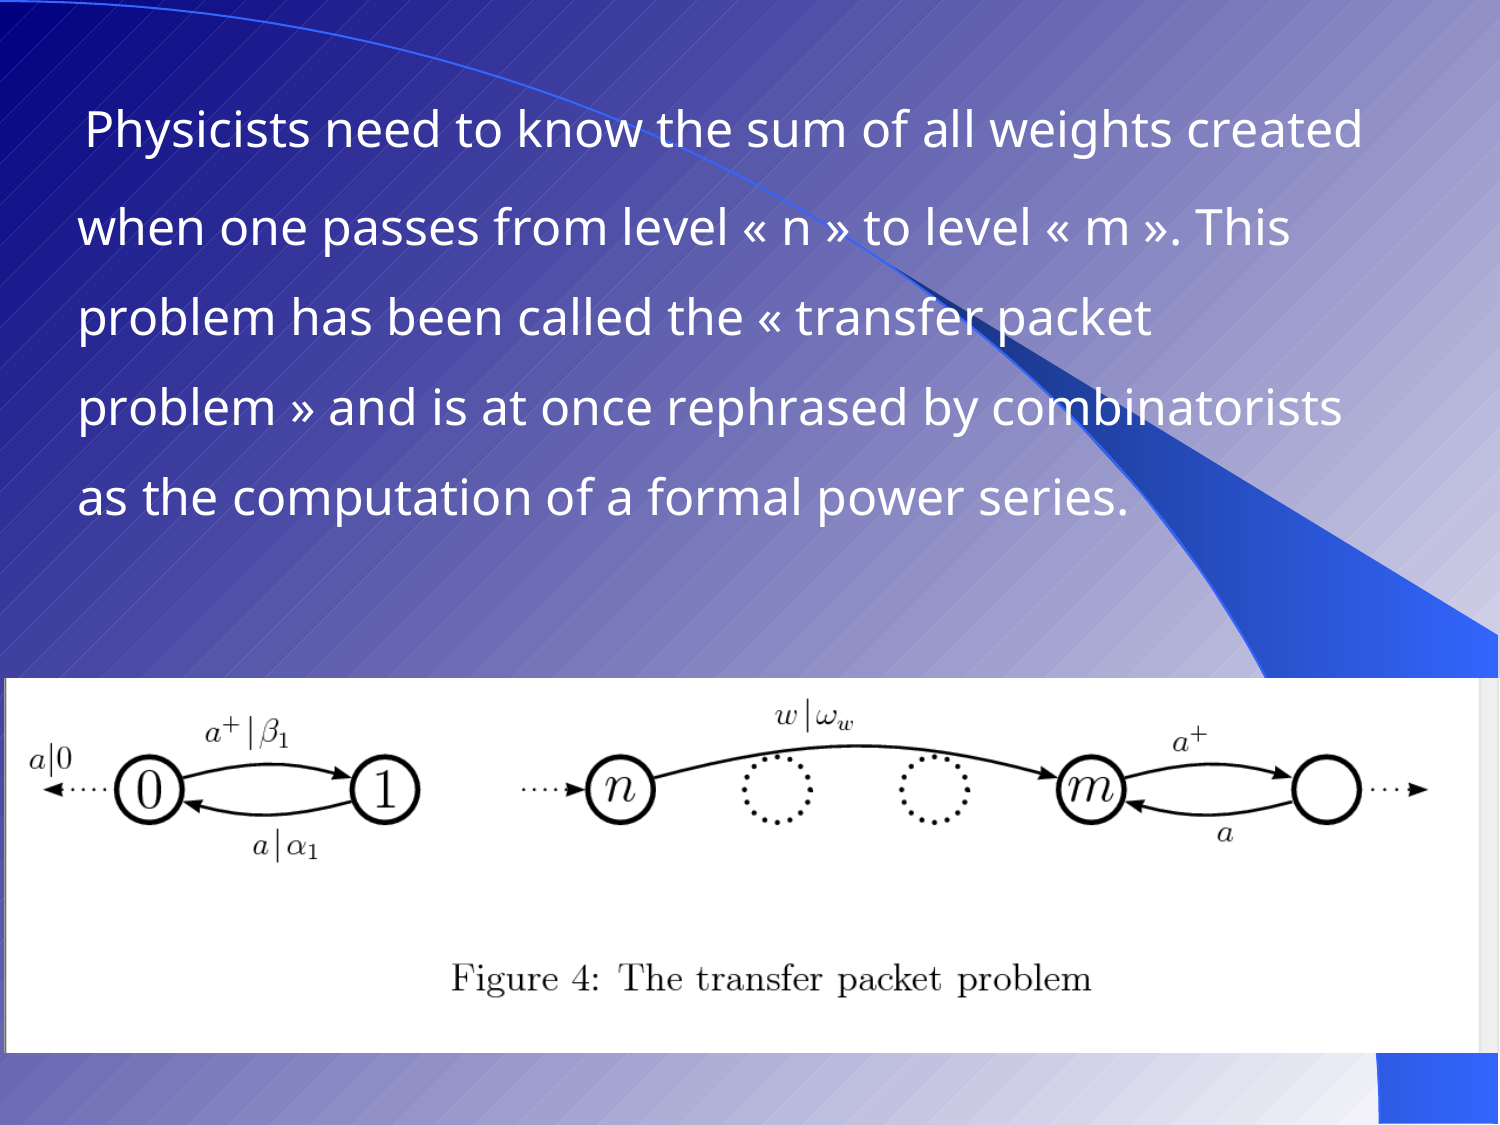

Physicists need to know the sum of all weights created when one passes from level « n » to level « m ». This problem has been called the « transfer packet problem » and is at once rephrased by combinatorists as the computation of a formal power series.